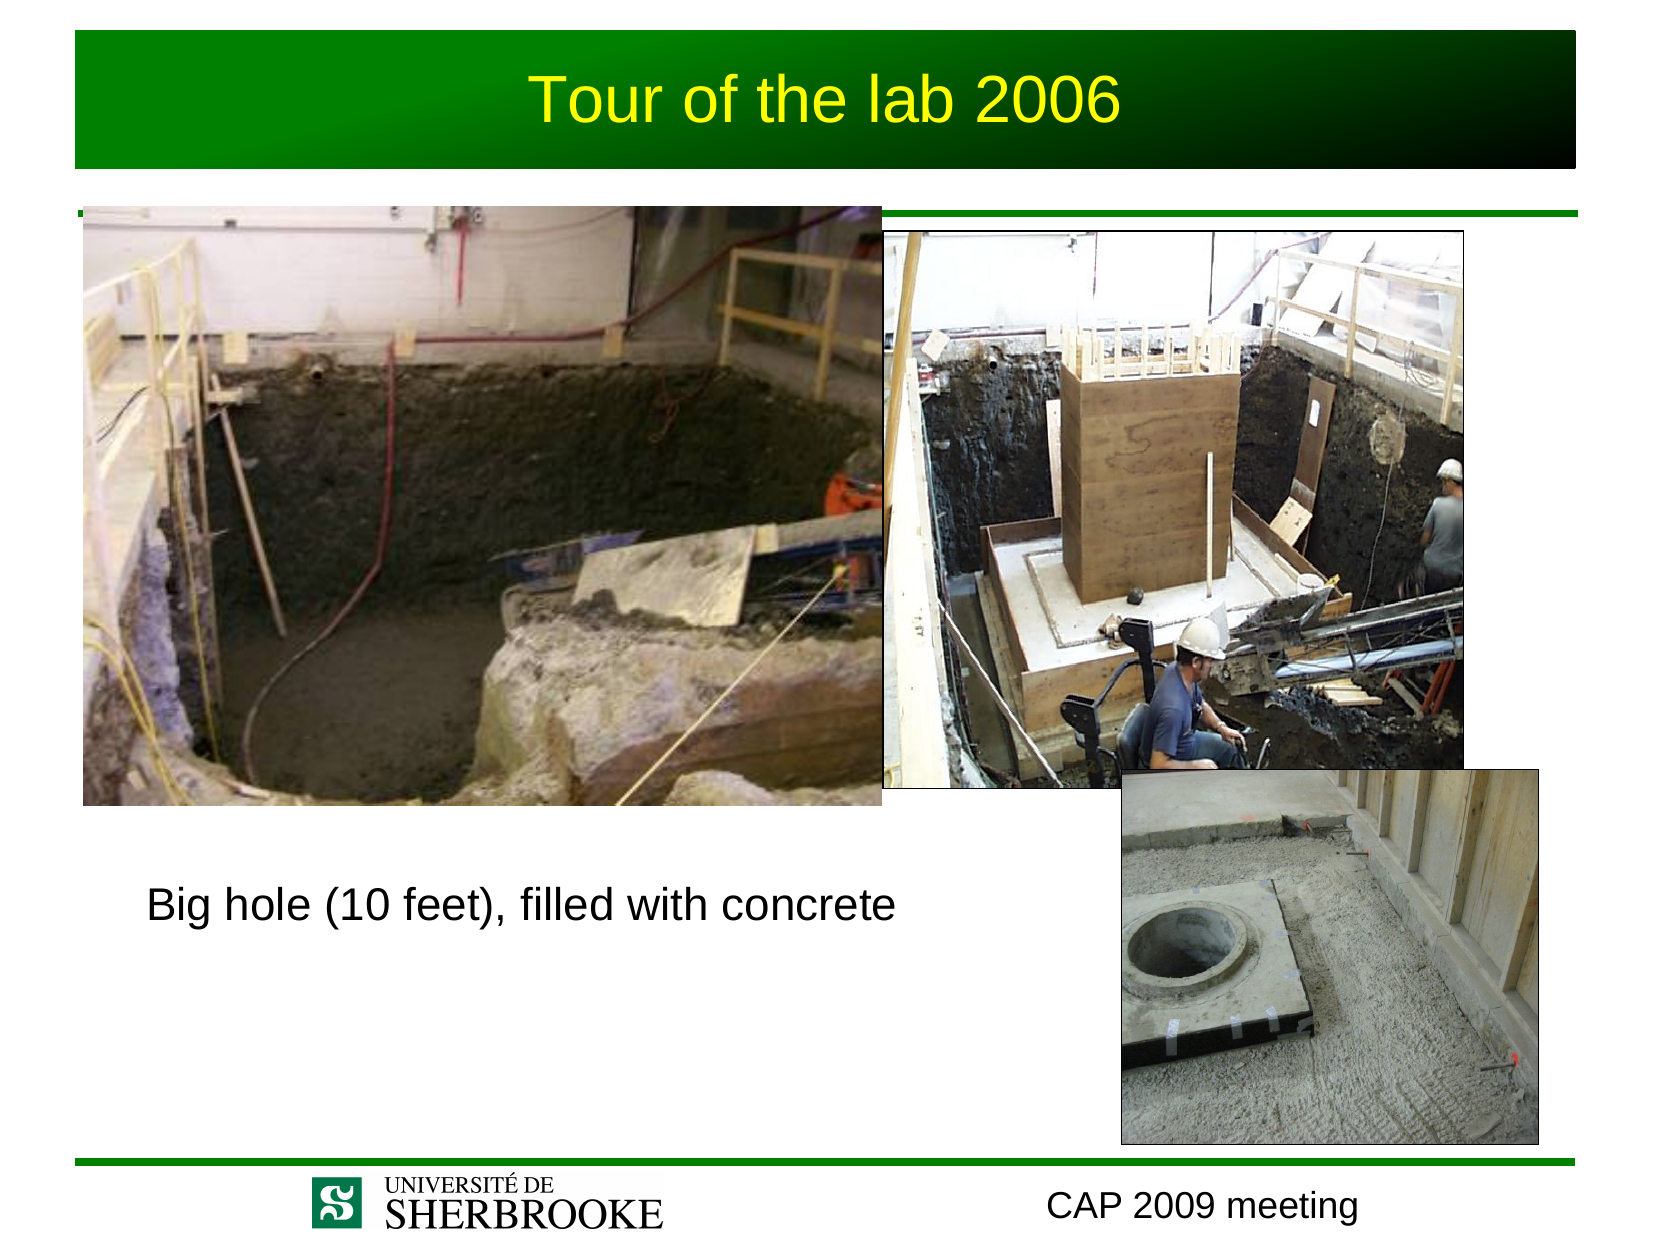

# Tour of the lab 2006
Big hole (10 feet), filled with concrete